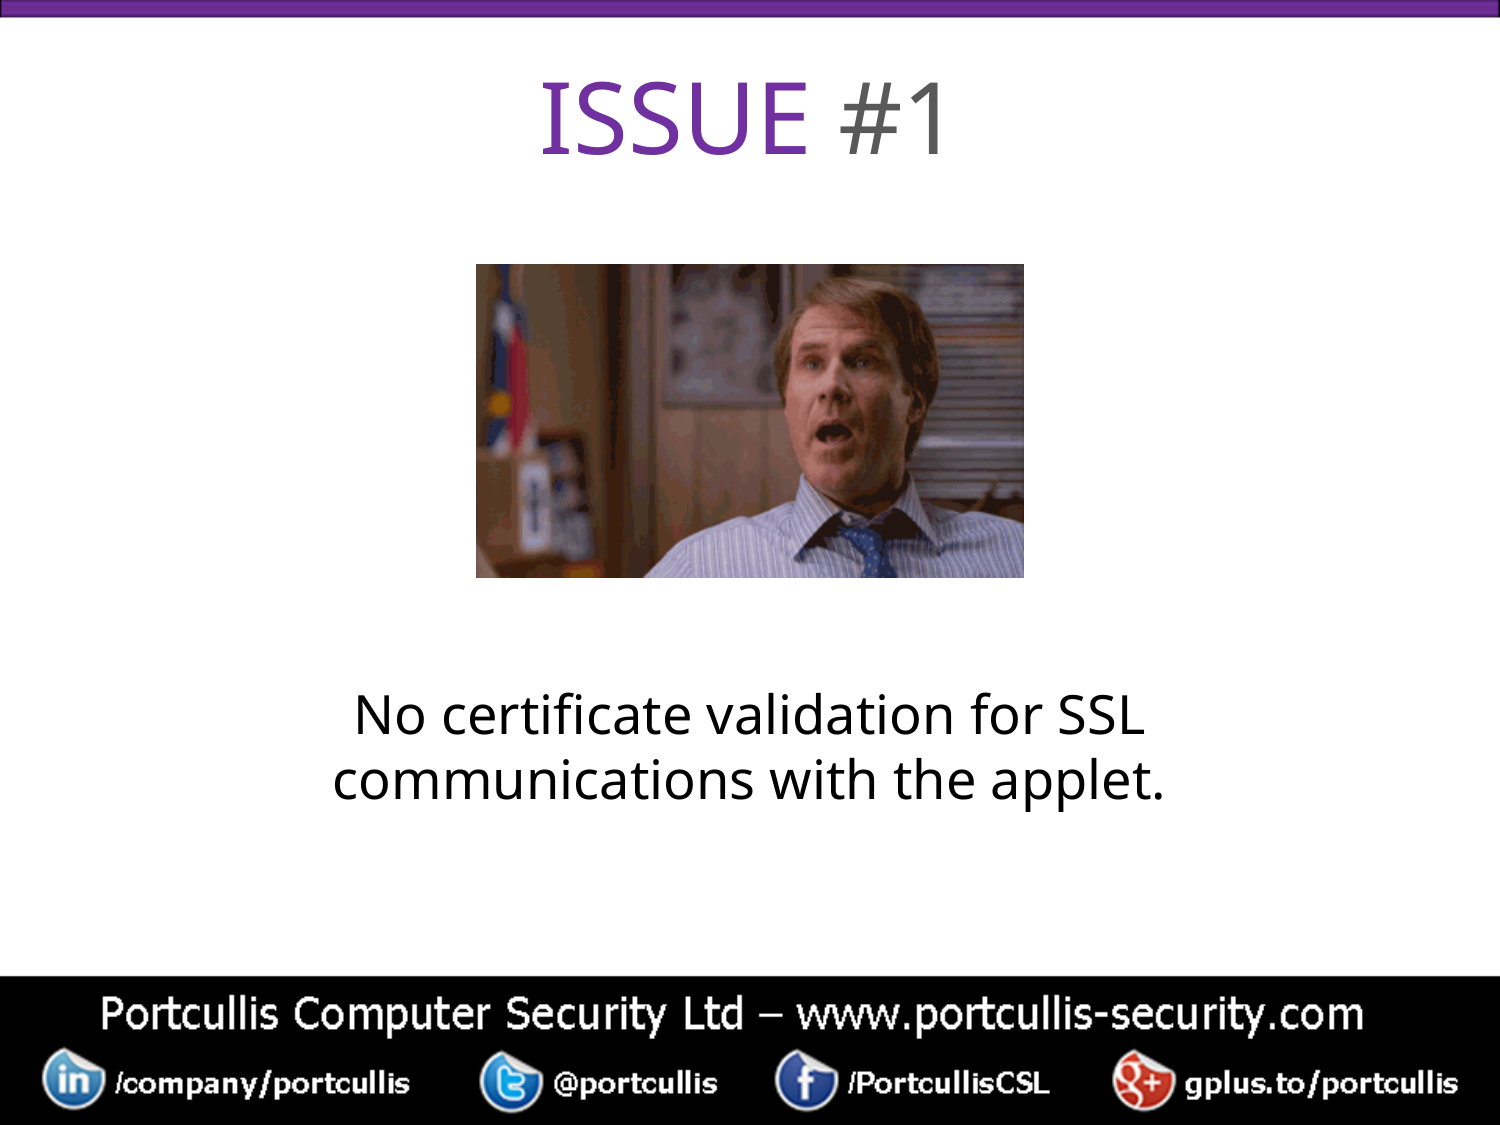

# ISSUE #1
No certificate validation for SSL
communications with the applet.